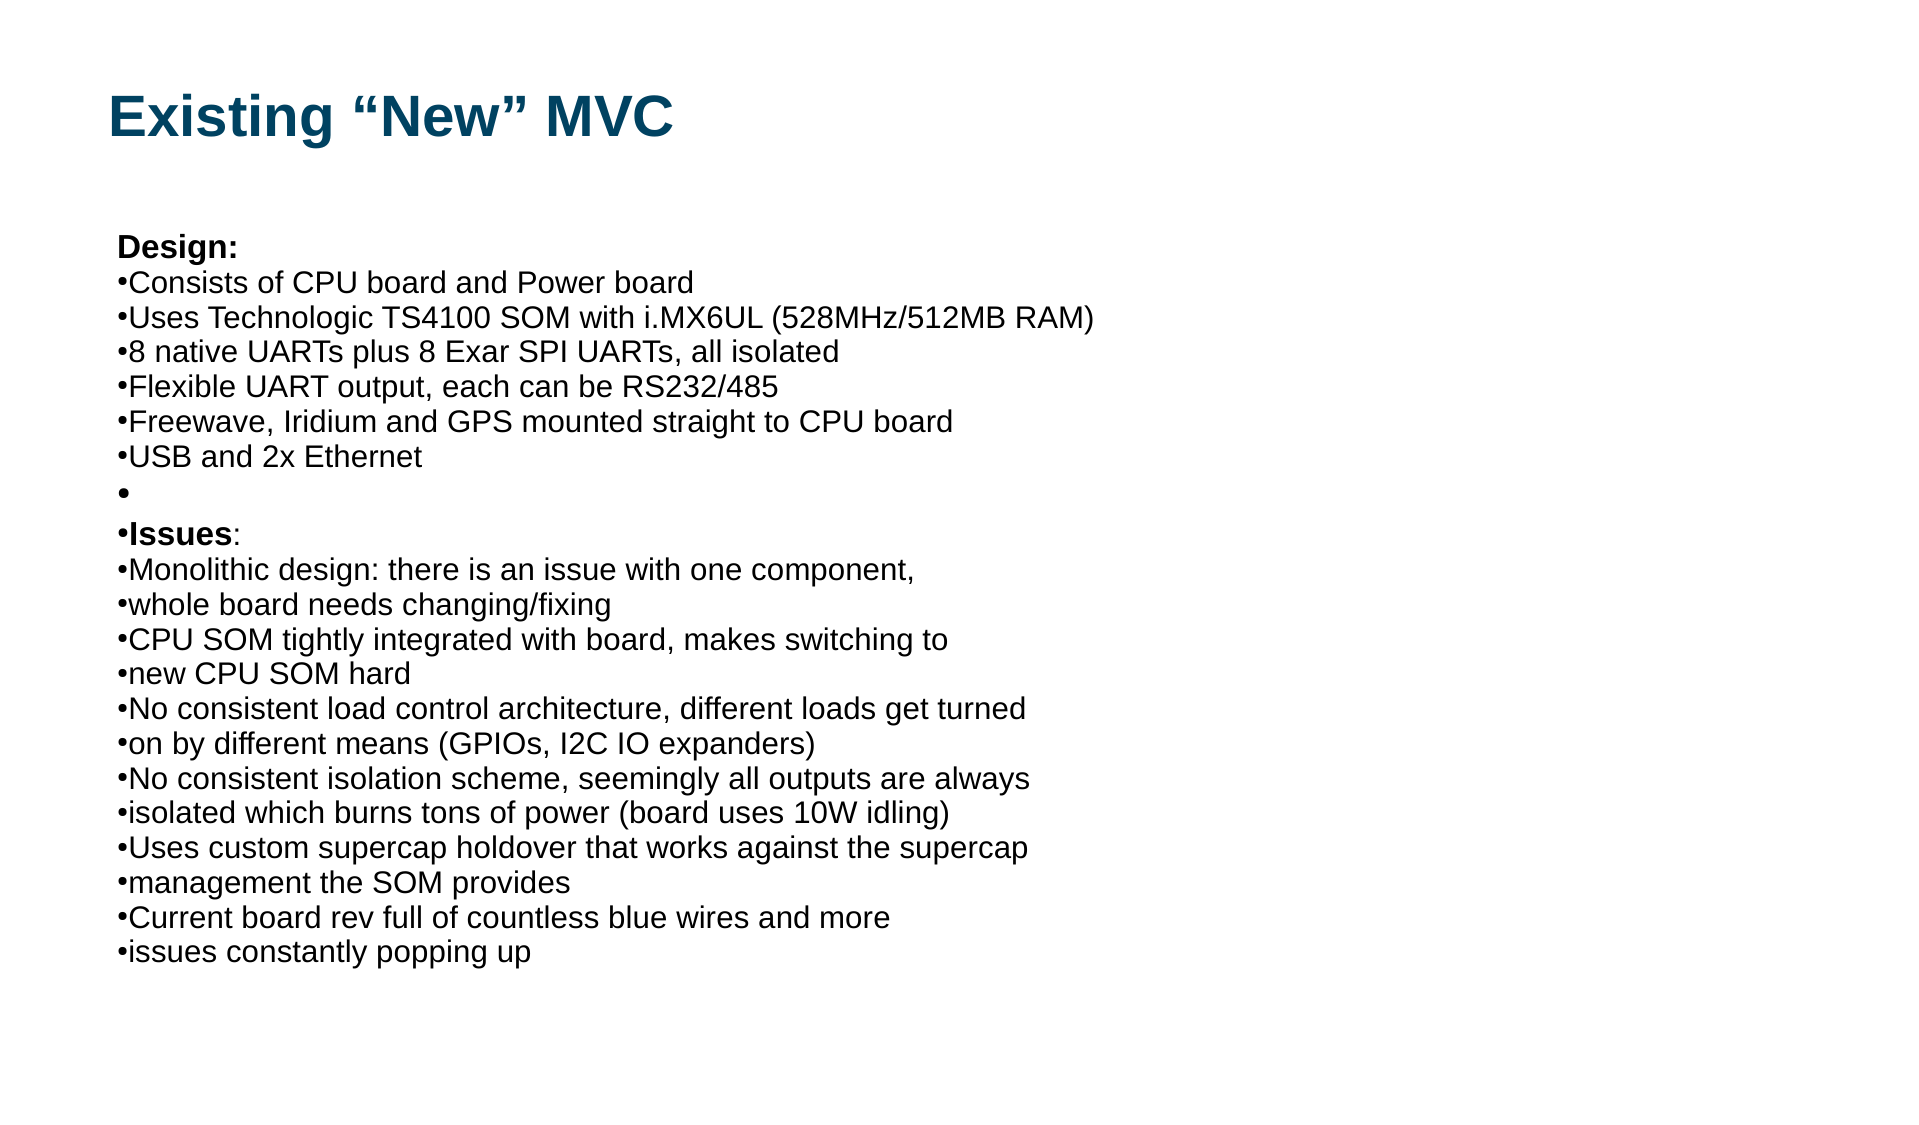

# Existing “New” MVC
Design:
Consists of CPU board and Power board
Uses Technologic TS4100 SOM with i.MX6UL (528MHz/512MB RAM)
8 native UARTs plus 8 Exar SPI UARTs, all isolated
Flexible UART output, each can be RS232/485
Freewave, Iridium and GPS mounted straight to CPU board
USB and 2x Ethernet
Issues:
Monolithic design: there is an issue with one component,
whole board needs changing/fixing
CPU SOM tightly integrated with board, makes switching to
new CPU SOM hard
No consistent load control architecture, different loads get turned
on by different means (GPIOs, I2C IO expanders)
No consistent isolation scheme, seemingly all outputs are always
isolated which burns tons of power (board uses 10W idling)
Uses custom supercap holdover that works against the supercap
management the SOM provides
Current board rev full of countless blue wires and more
issues constantly popping up